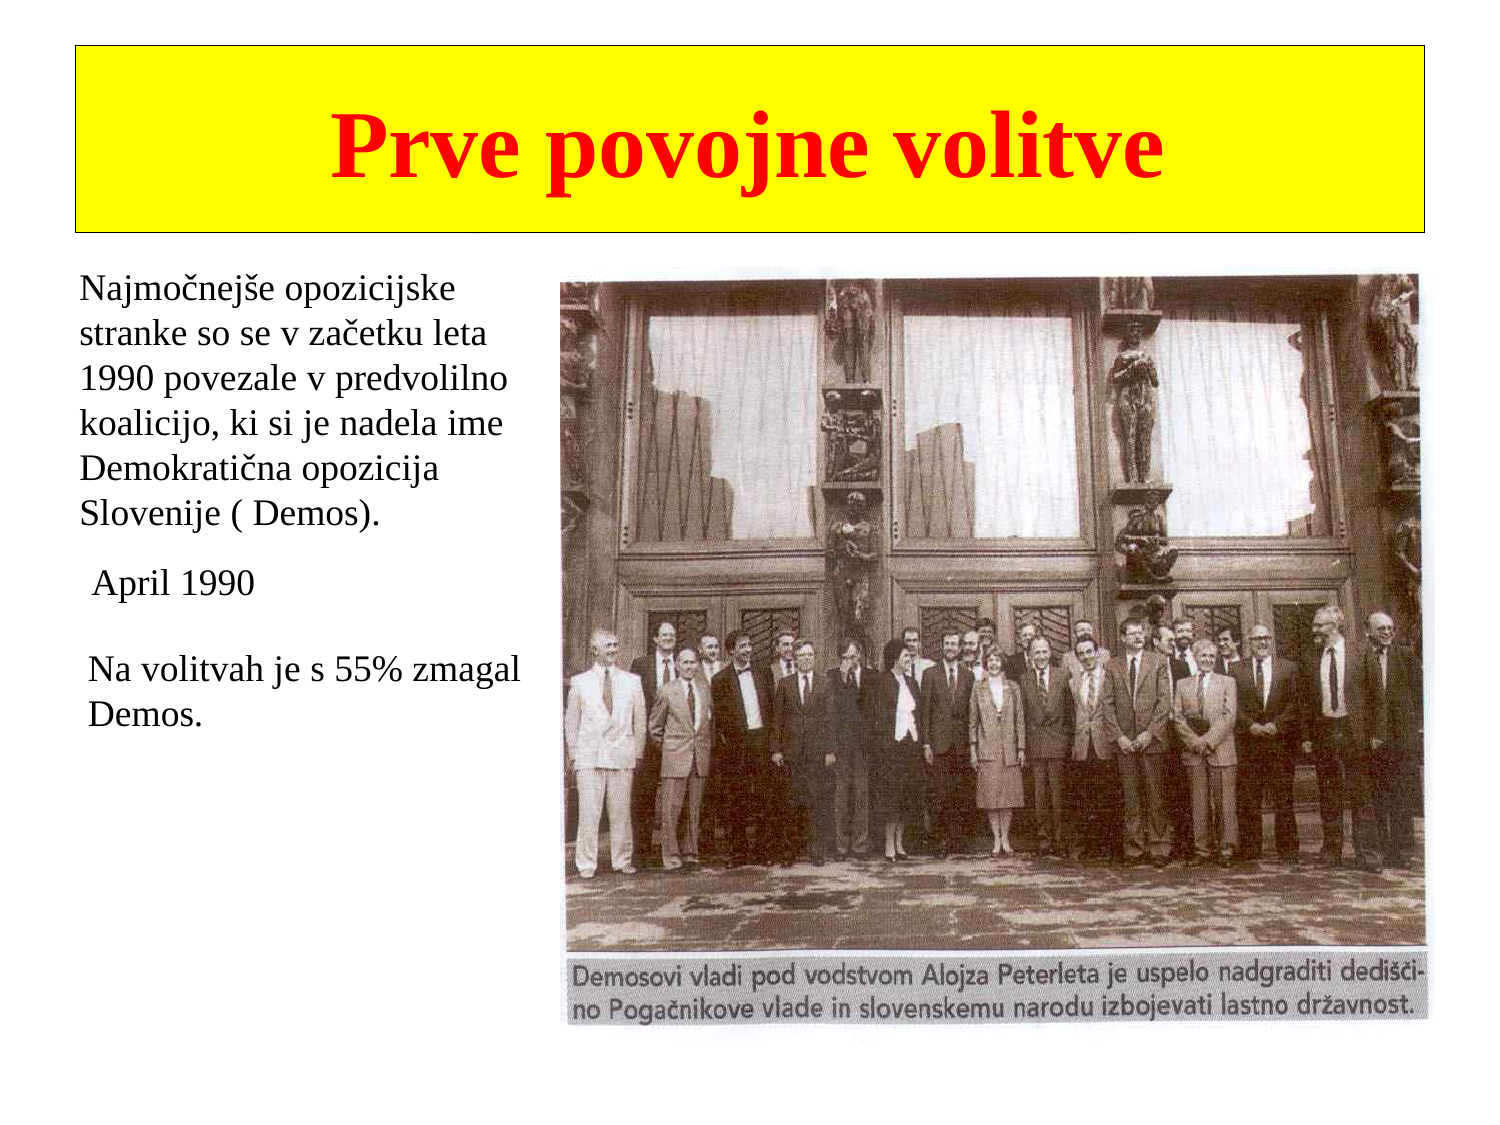

# Prve povojne volitve
Najmočnejše opozicijske
stranke so se v začetku leta
1990 povezale v predvolilno
koalicijo, ki si je nadela ime
Demokratična opozicija
Slovenije ( Demos).
April 1990
Na volitvah je s 55% zmagal
Demos.